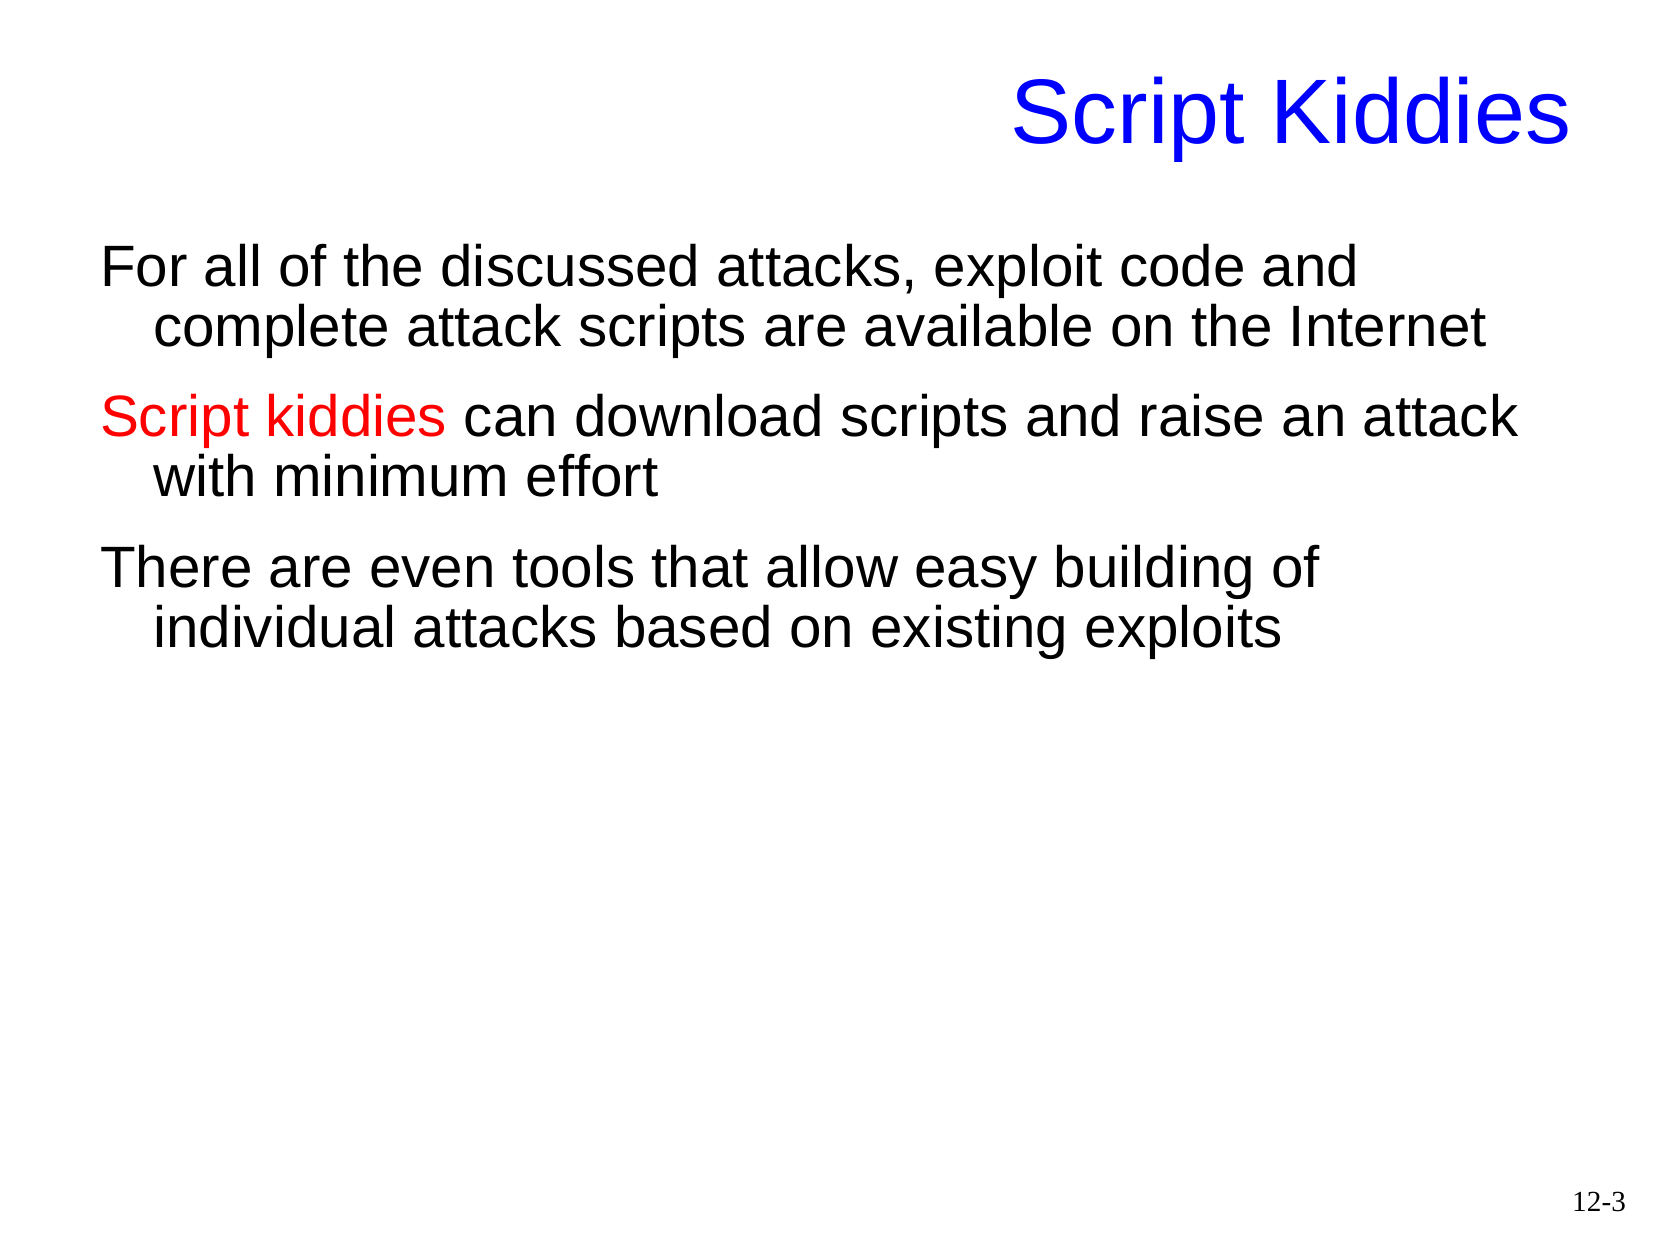

# Script Kiddies
For all of the discussed attacks, exploit code and complete attack scripts are available on the Internet
Script kiddies can download scripts and raise an attack with minimum effort
There are even tools that allow easy building of individual attacks based on existing exploits